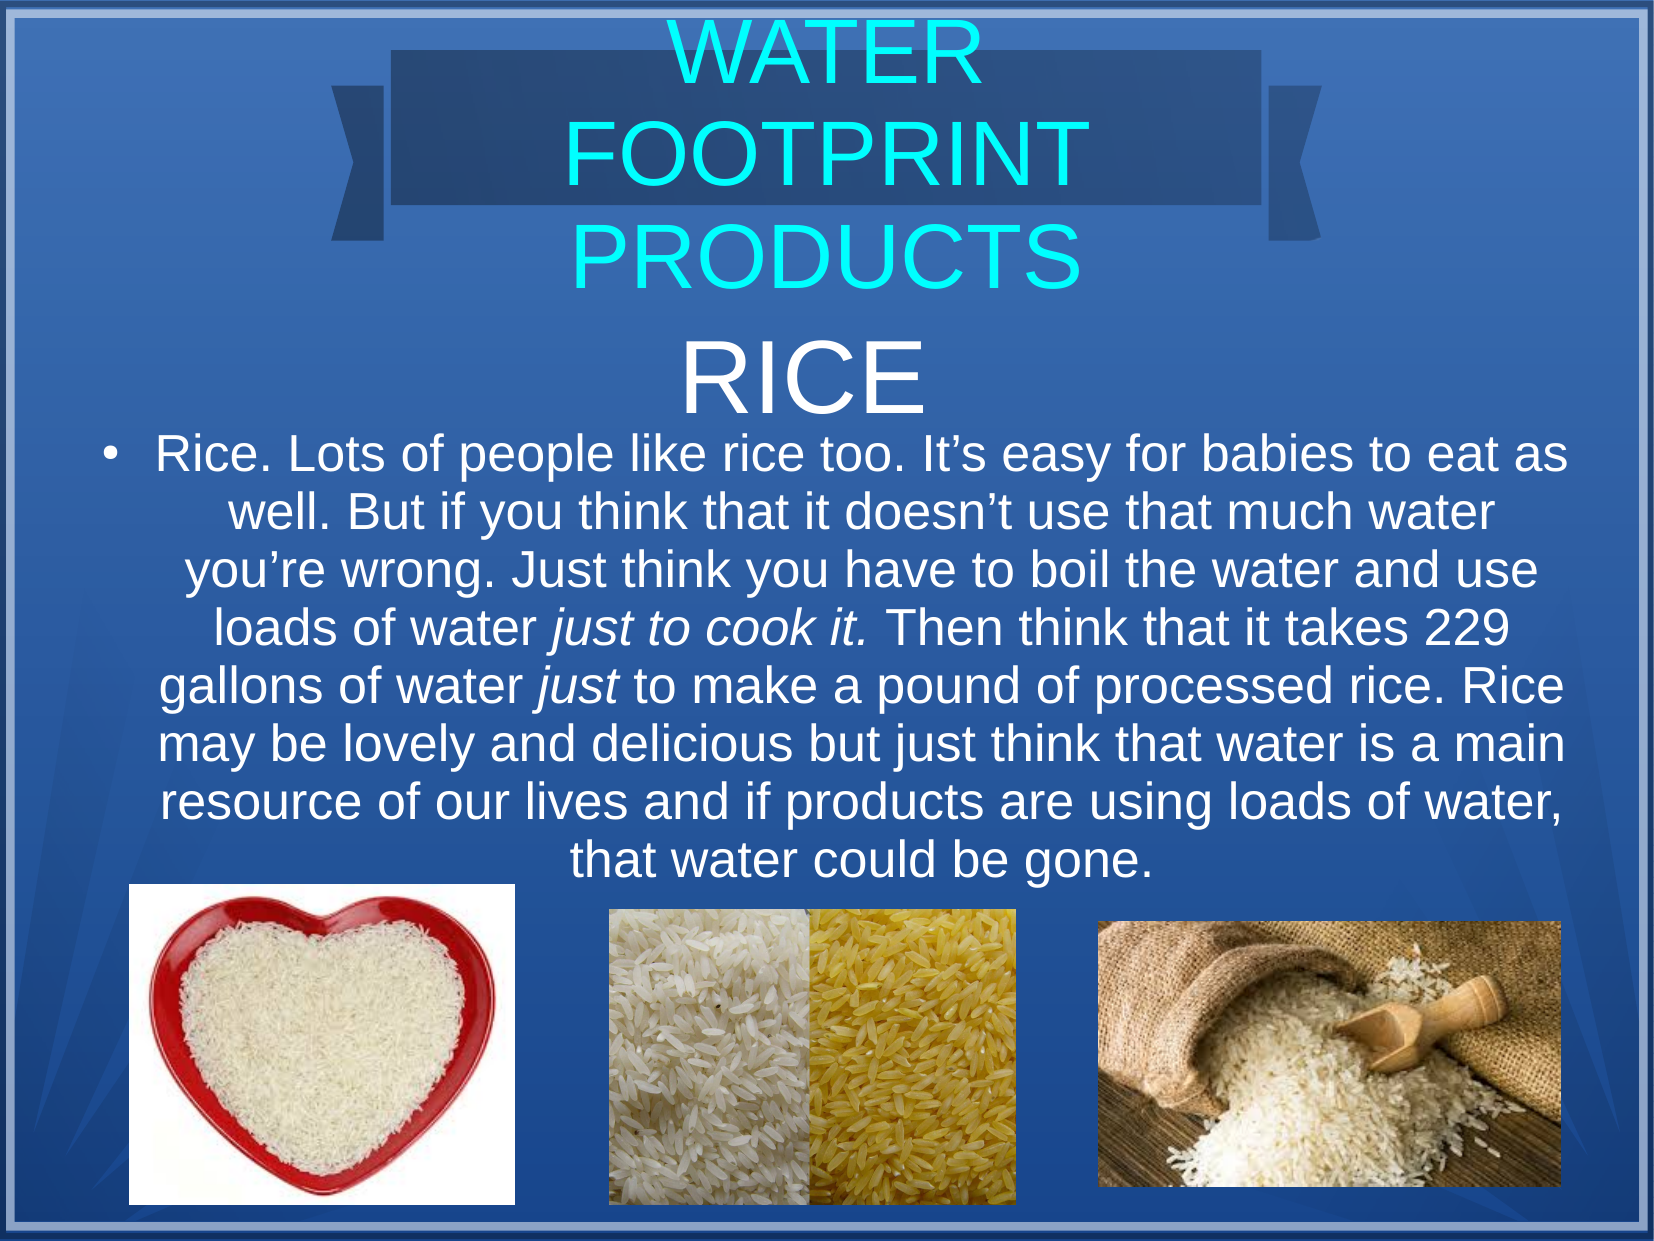

# WATER FOOTPRINT PRODUCTS
RICE
Rice. Lots of people like rice too. It’s easy for babies to eat as well. But if you think that it doesn’t use that much water you’re wrong. Just think you have to boil the water and use loads of water just to cook it. Then think that it takes 229 gallons of water just to make a pound of processed rice. Rice may be lovely and delicious but just think that water is a main resource of our lives and if products are using loads of water, that water could be gone.